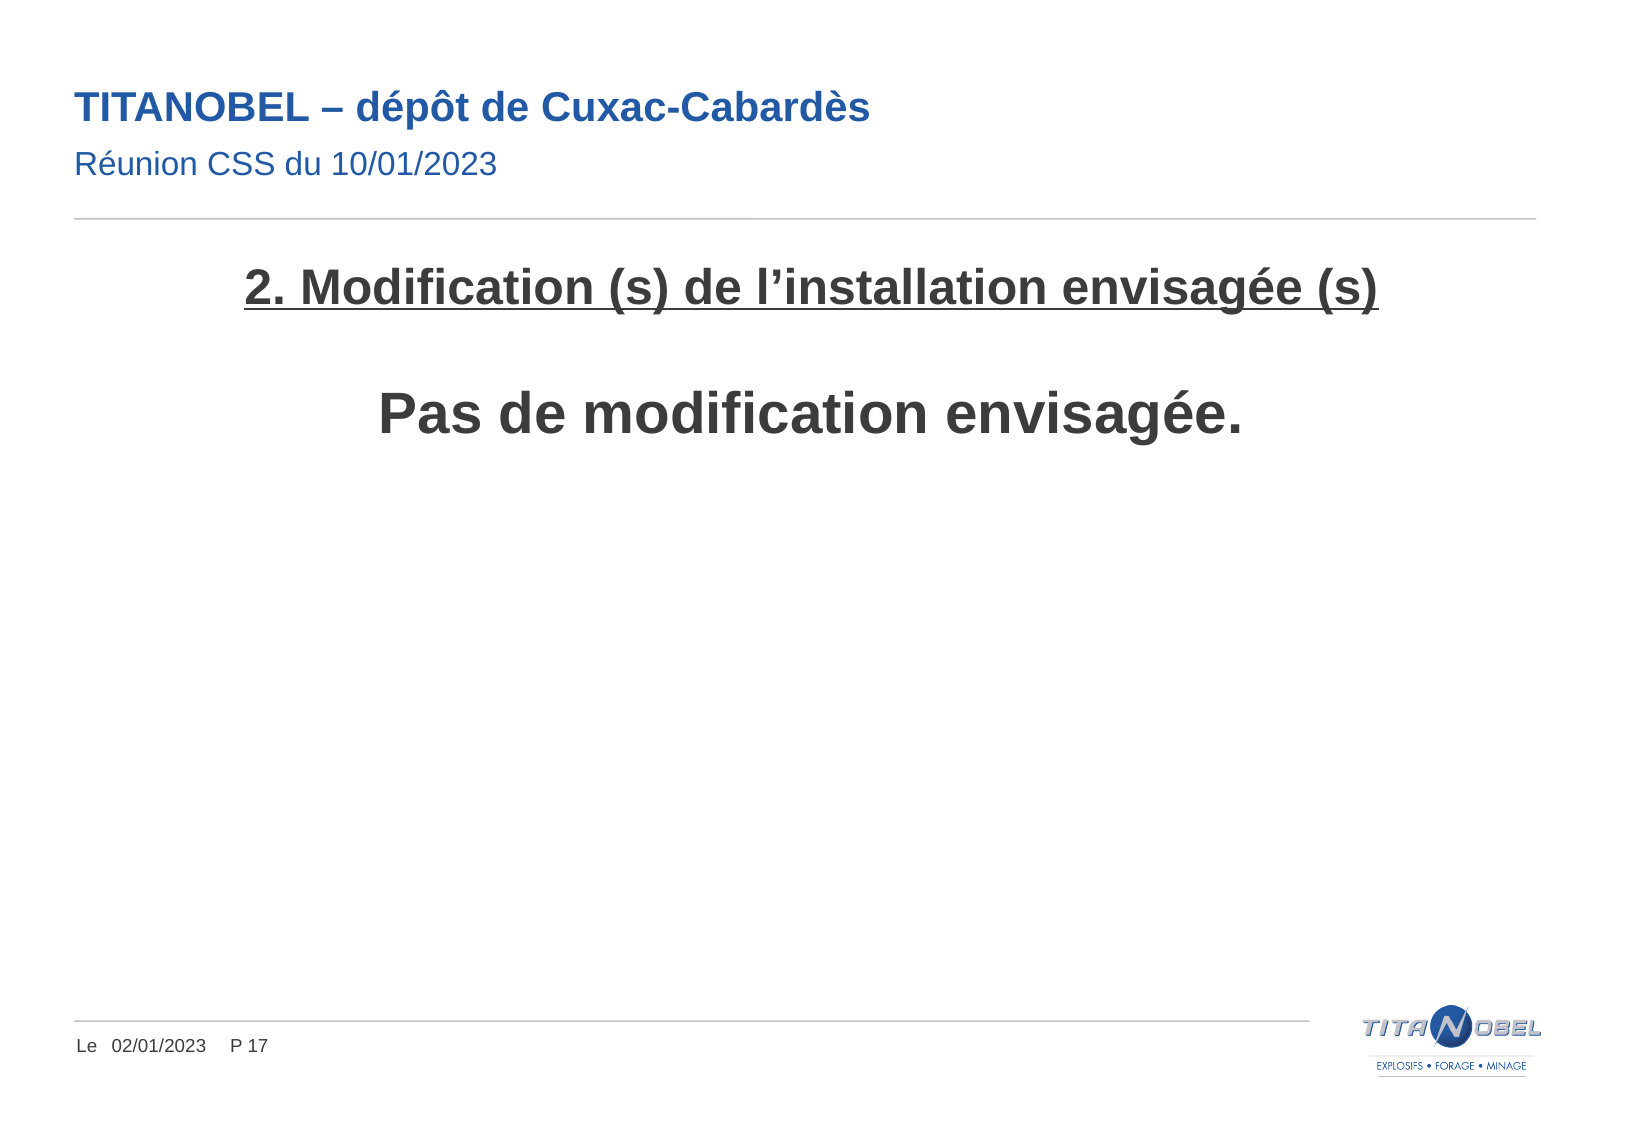

TITANOBEL – dépôt de Cuxac-Cabardès
Réunion CSS du 10/01/2023
#
2. Modification (s) de l’installation envisagée (s)
Pas de modification envisagée.
02/01/2023